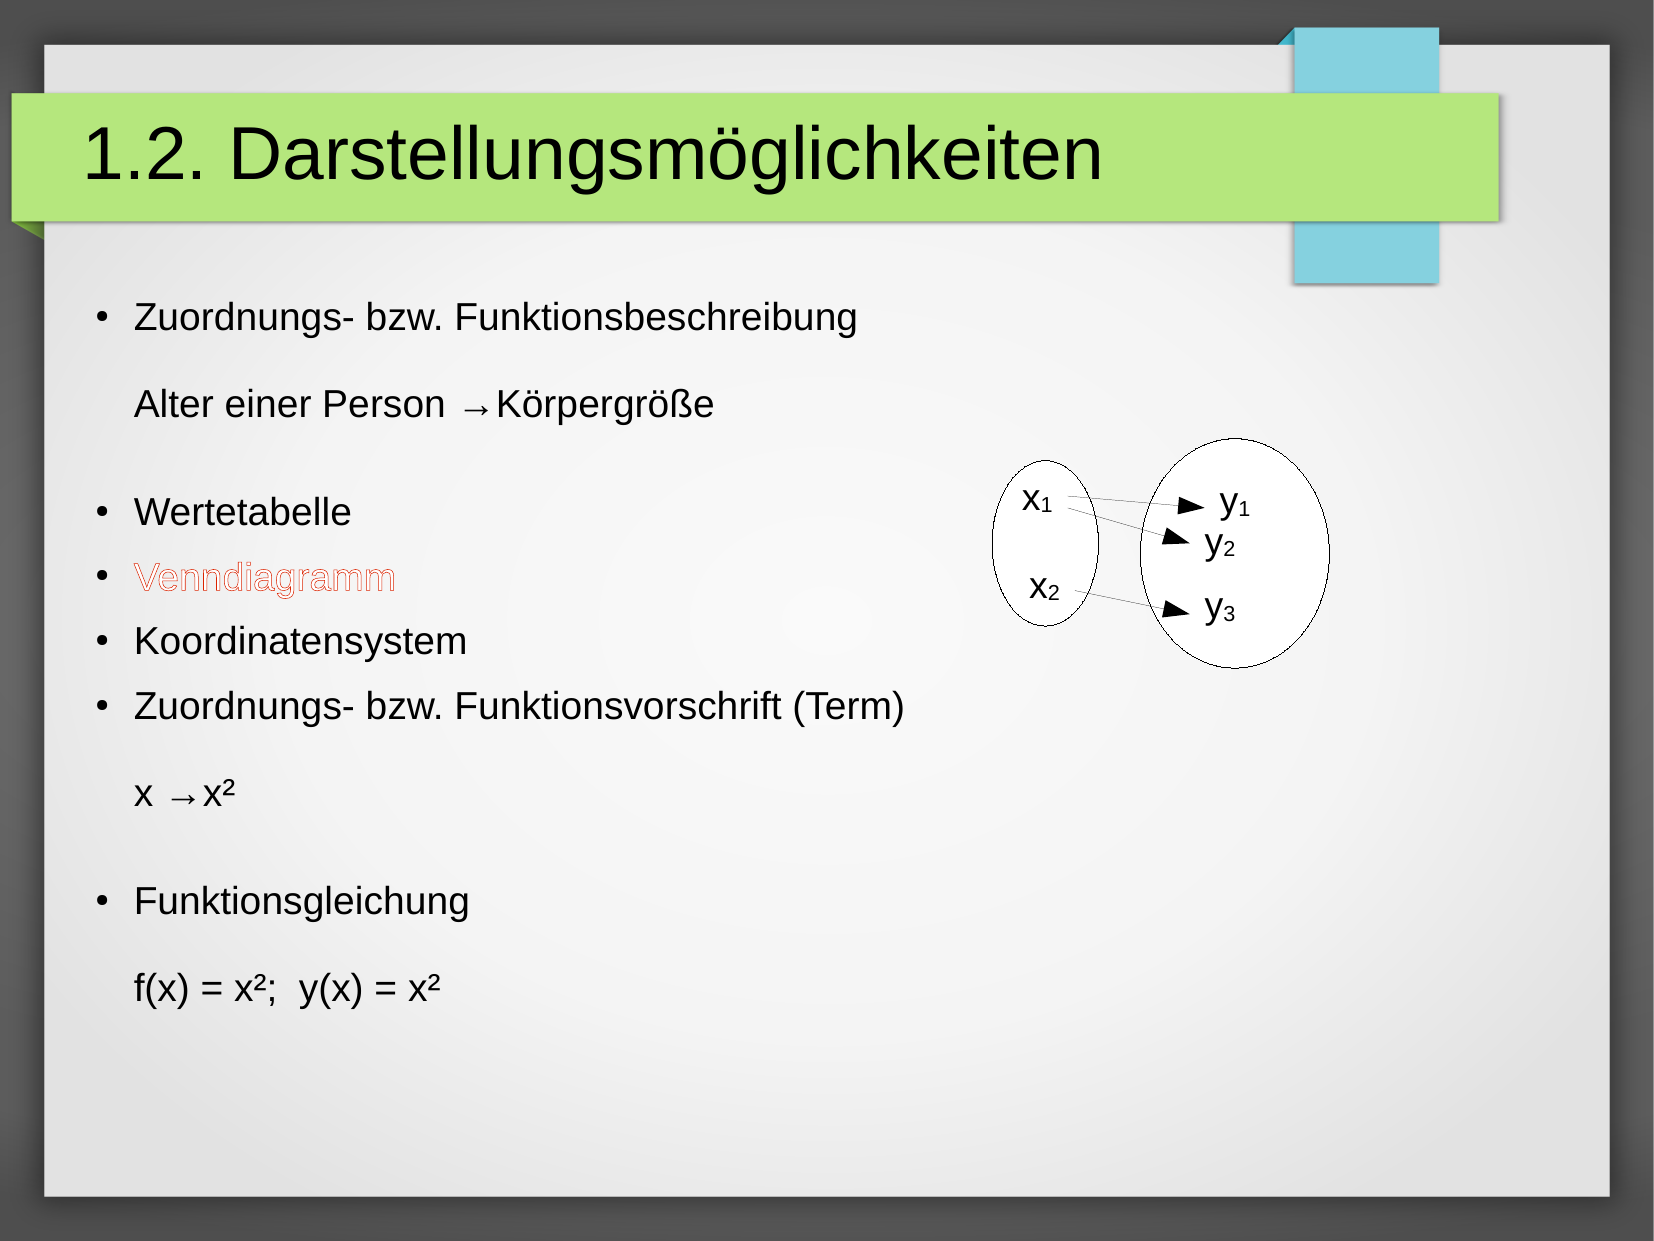

# 1.2. Darstellungsmöglichkeiten
Zuordnungs- bzw. Funktionsbeschreibung
Alter einer Person →Körpergröße
Wertetabelle
Venndiagramm
Koordinatensystem
Zuordnungs- bzw. Funktionsvorschrift (Term)
x →x²
Funktionsgleichung
f(x) = x²; y(x) = x²
x1
y1
y2
x2
y3